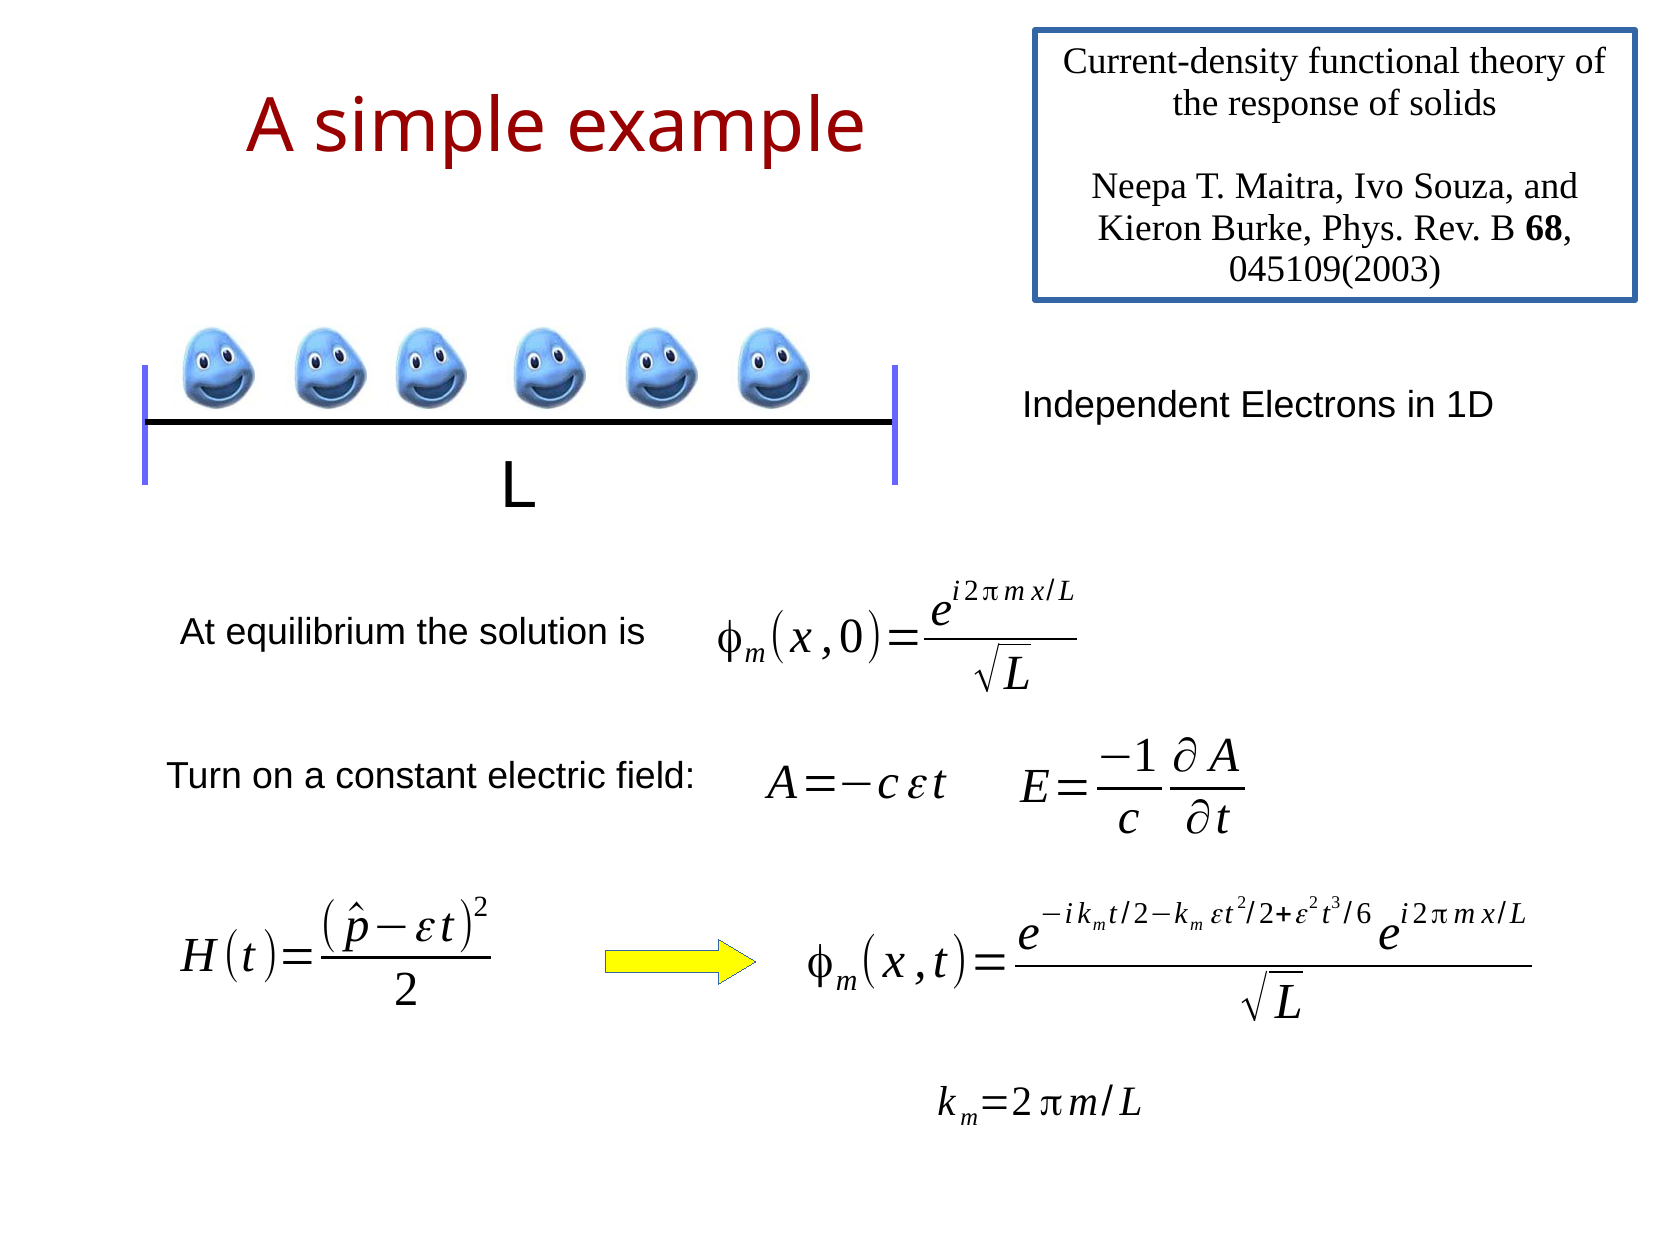

Current-density functional theory of the response of solids
Neepa T. Maitra, Ivo Souza, and Kieron Burke, Phys. Rev. B 68, 045109(2003)
A simple example
Independent Electrons in 1D
L
At equilibrium the solution is
 Turn on a constant electric field: